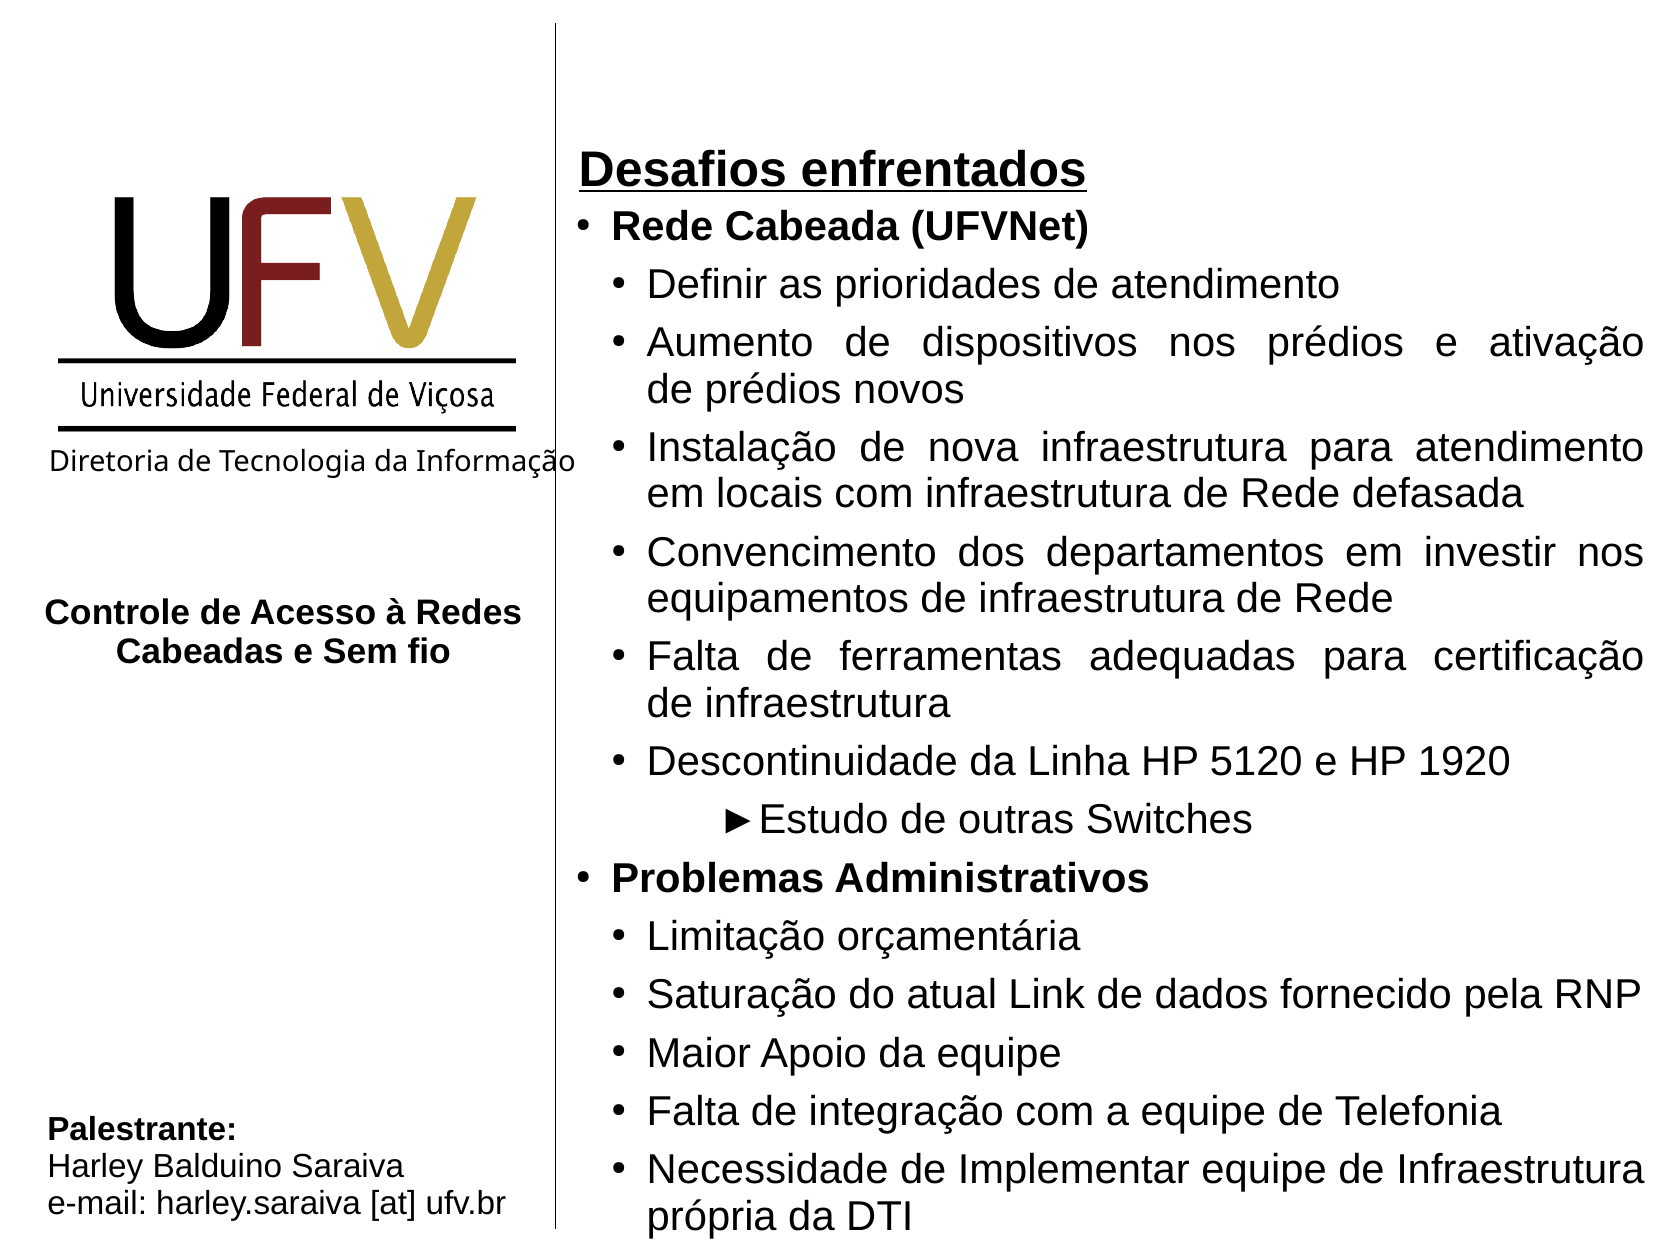

Desafios enfrentados
Rede Cabeada (UFVNet)
Definir as prioridades de atendimento
Aumento de dispositivos nos prédios e ativação
de prédios novos
Instalação de nova infraestrutura para atendimento
em locais com infraestrutura de Rede defasada
Convencimento dos departamentos em investir nos
equipamentos de infraestrutura de Rede
Falta de ferramentas adequadas para certificação
de infraestrutura
Descontinuidade da Linha HP 5120 e HP 1920
►Estudo de outras Switches
Problemas Administrativos
Limitação orçamentária
Saturação do atual Link de dados fornecido pela RNP
Maior Apoio da equipe
Falta de integração com a equipe de Telefonia
Necessidade de Implementar equipe de Infraestrutura
própria da DTI
Diretoria de Tecnologia da Informação
# Controle de Acesso à Redes Cabeadas e Sem fio
Palestrante:
Harley Balduino Saraiva
e-mail: harley.saraiva [at] ufv.br